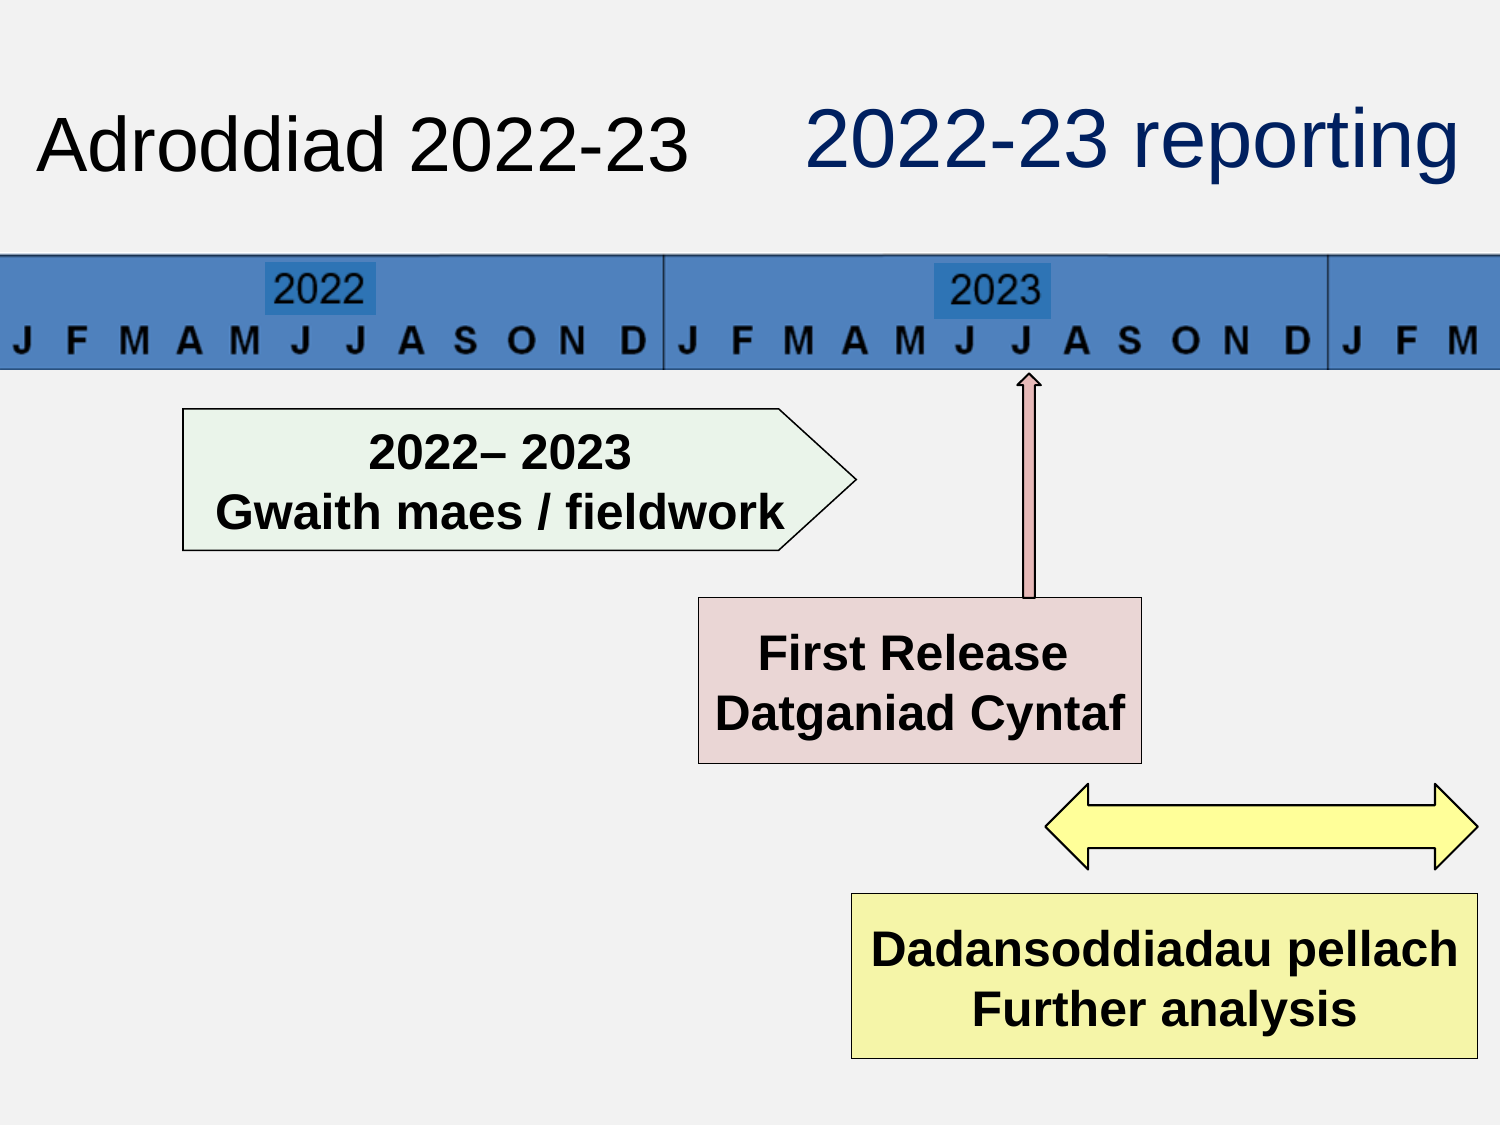

# 2022-23 reporting
Adroddiad 2022-23
2022– 2023
Gwaith maes / fieldwork
First Release
Datganiad Cyntaf
Dadansoddiadau pellach
Further analysis